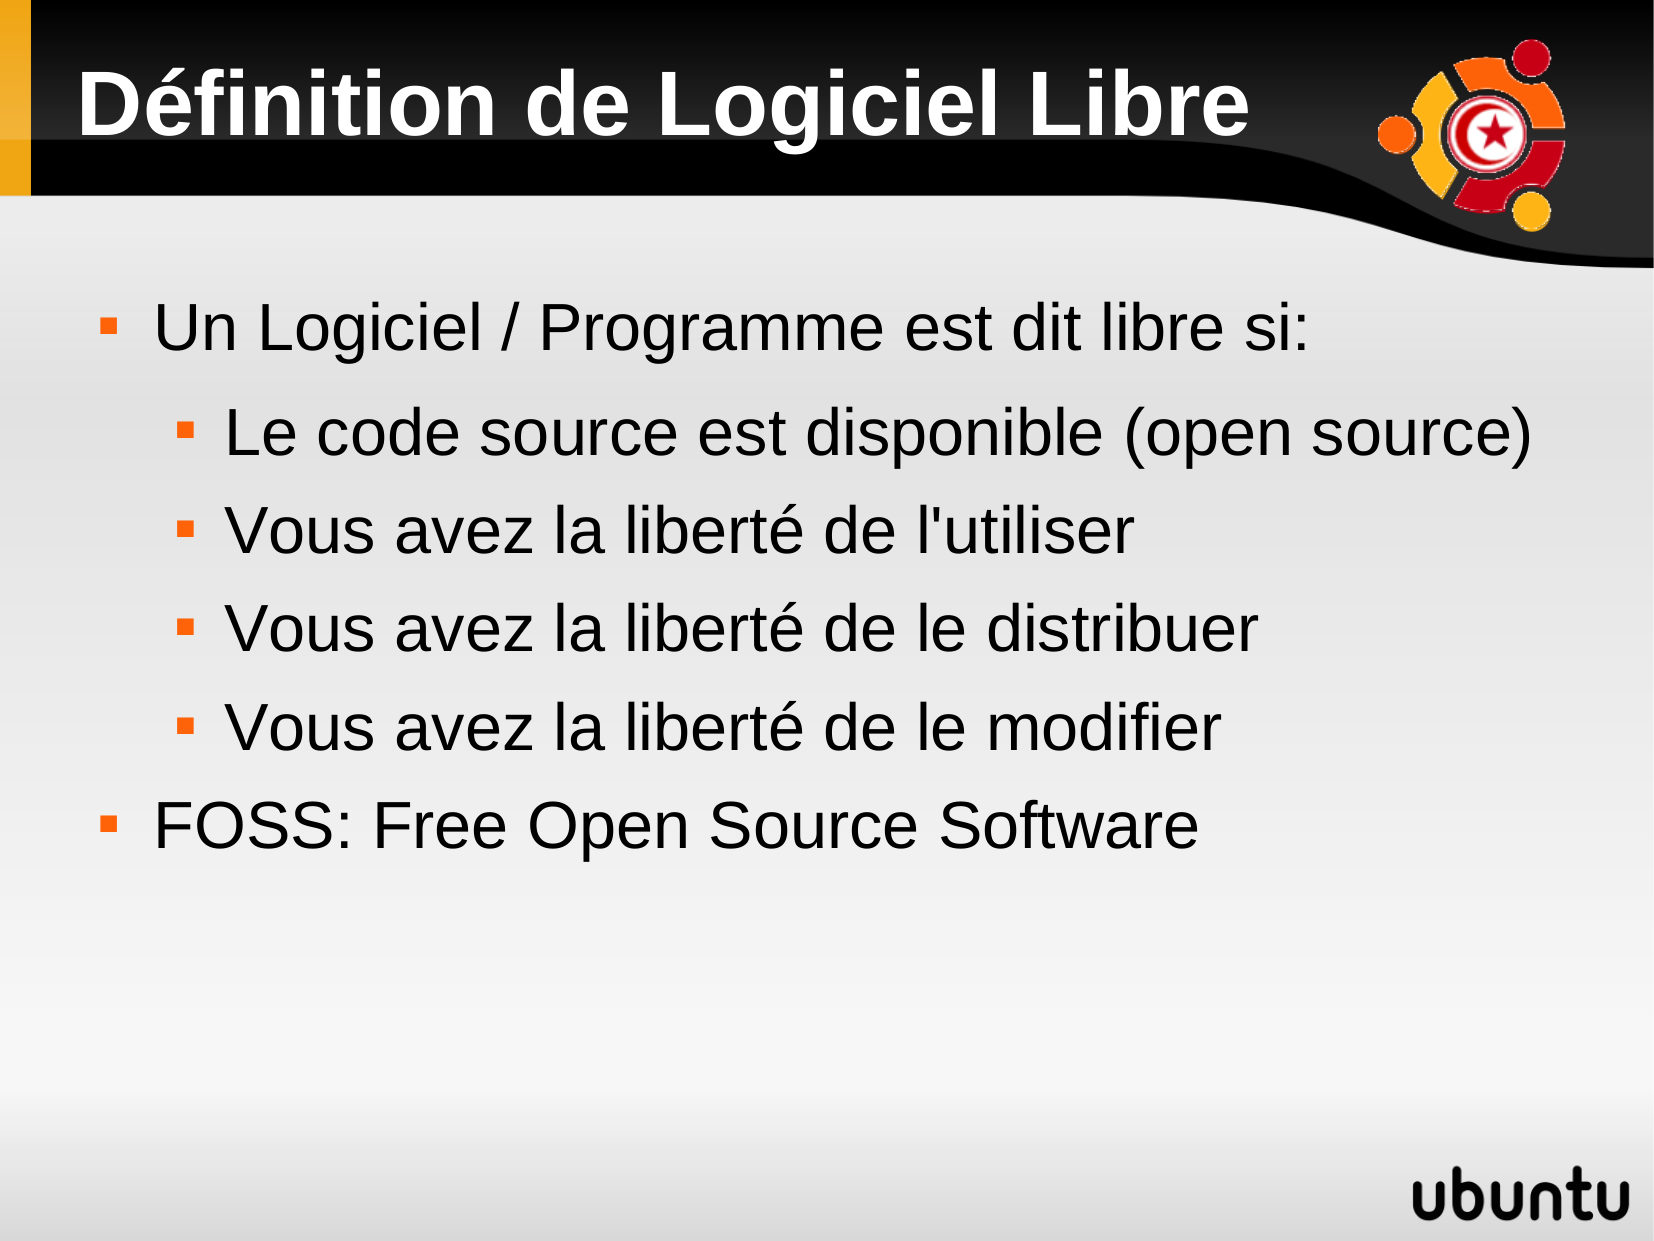

# Définition de Logiciel Libre
Un Logiciel / Programme est dit libre si:
Le code source est disponible (open source)
Vous avez la liberté de l'utiliser
Vous avez la liberté de le distribuer
Vous avez la liberté de le modifier
FOSS: Free Open Source Software